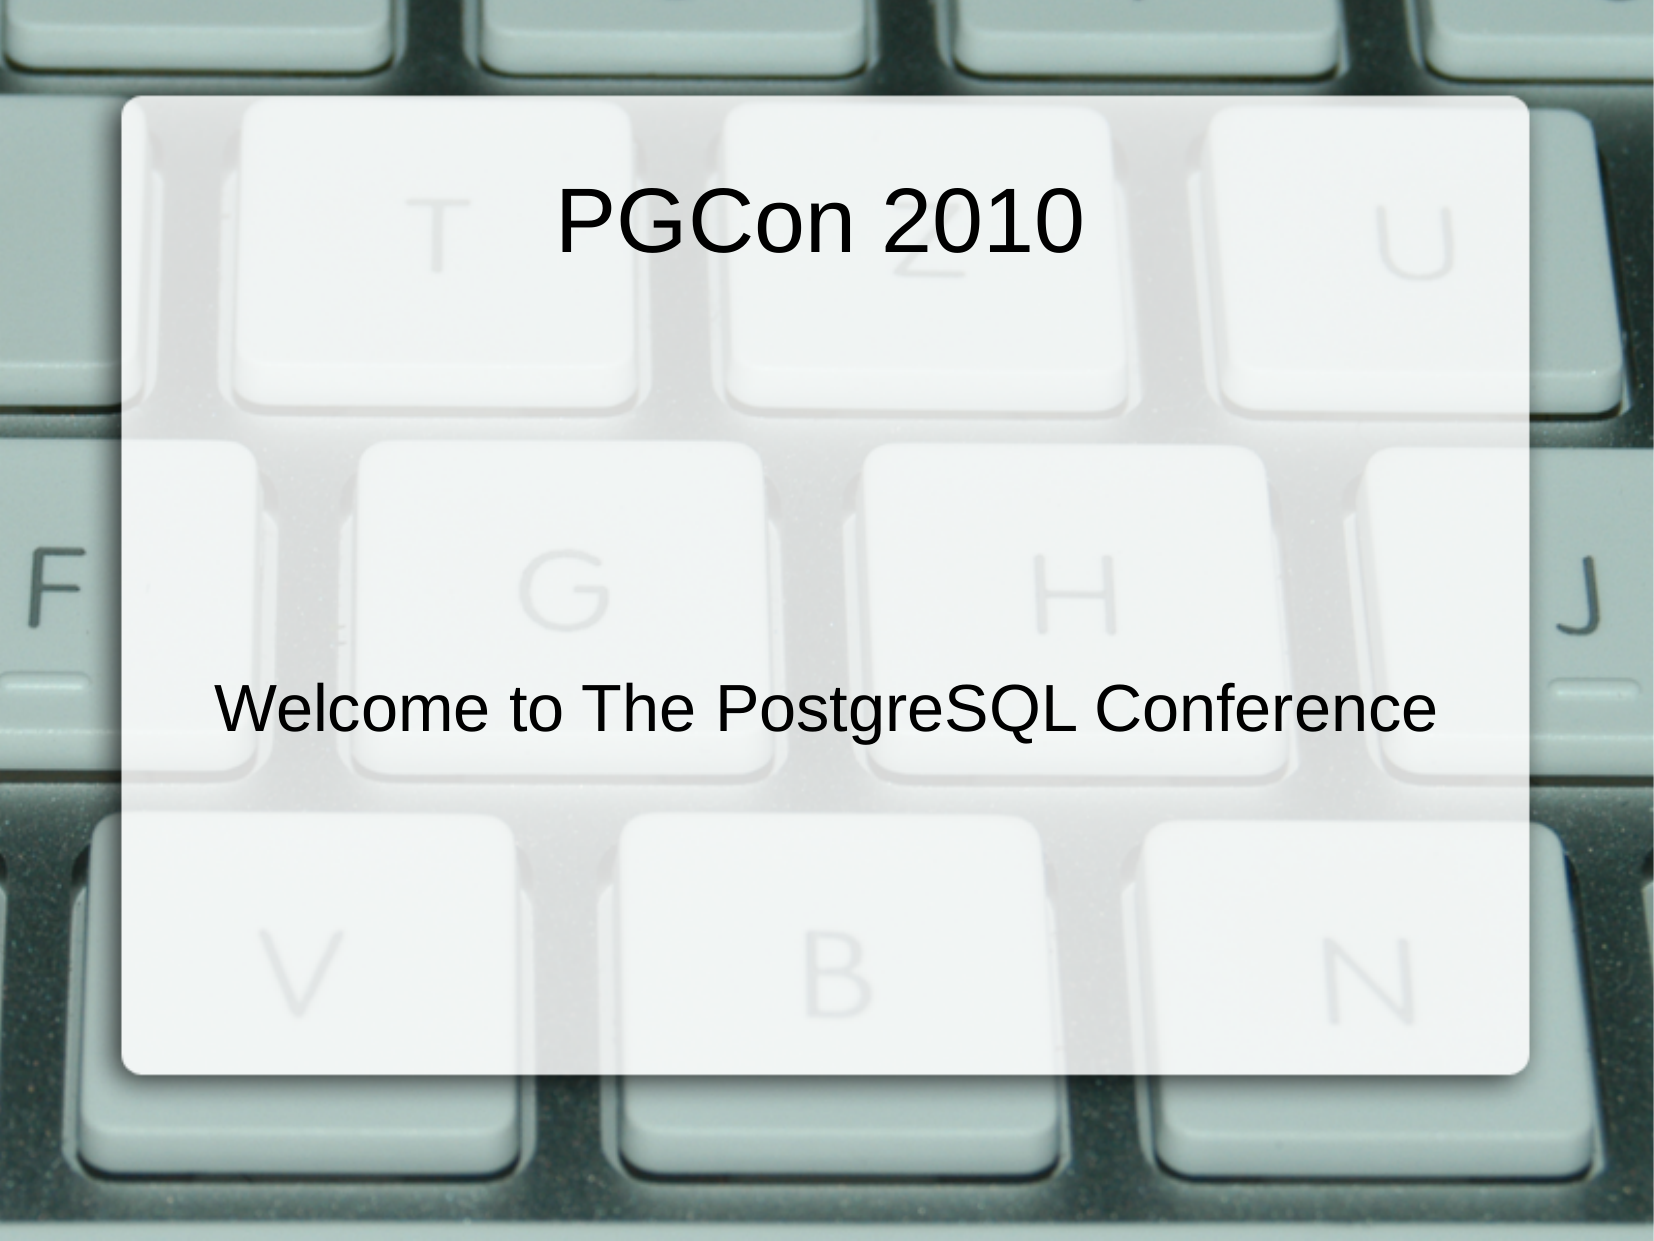

# PGCon 2010
Welcome to The PostgreSQL Conference